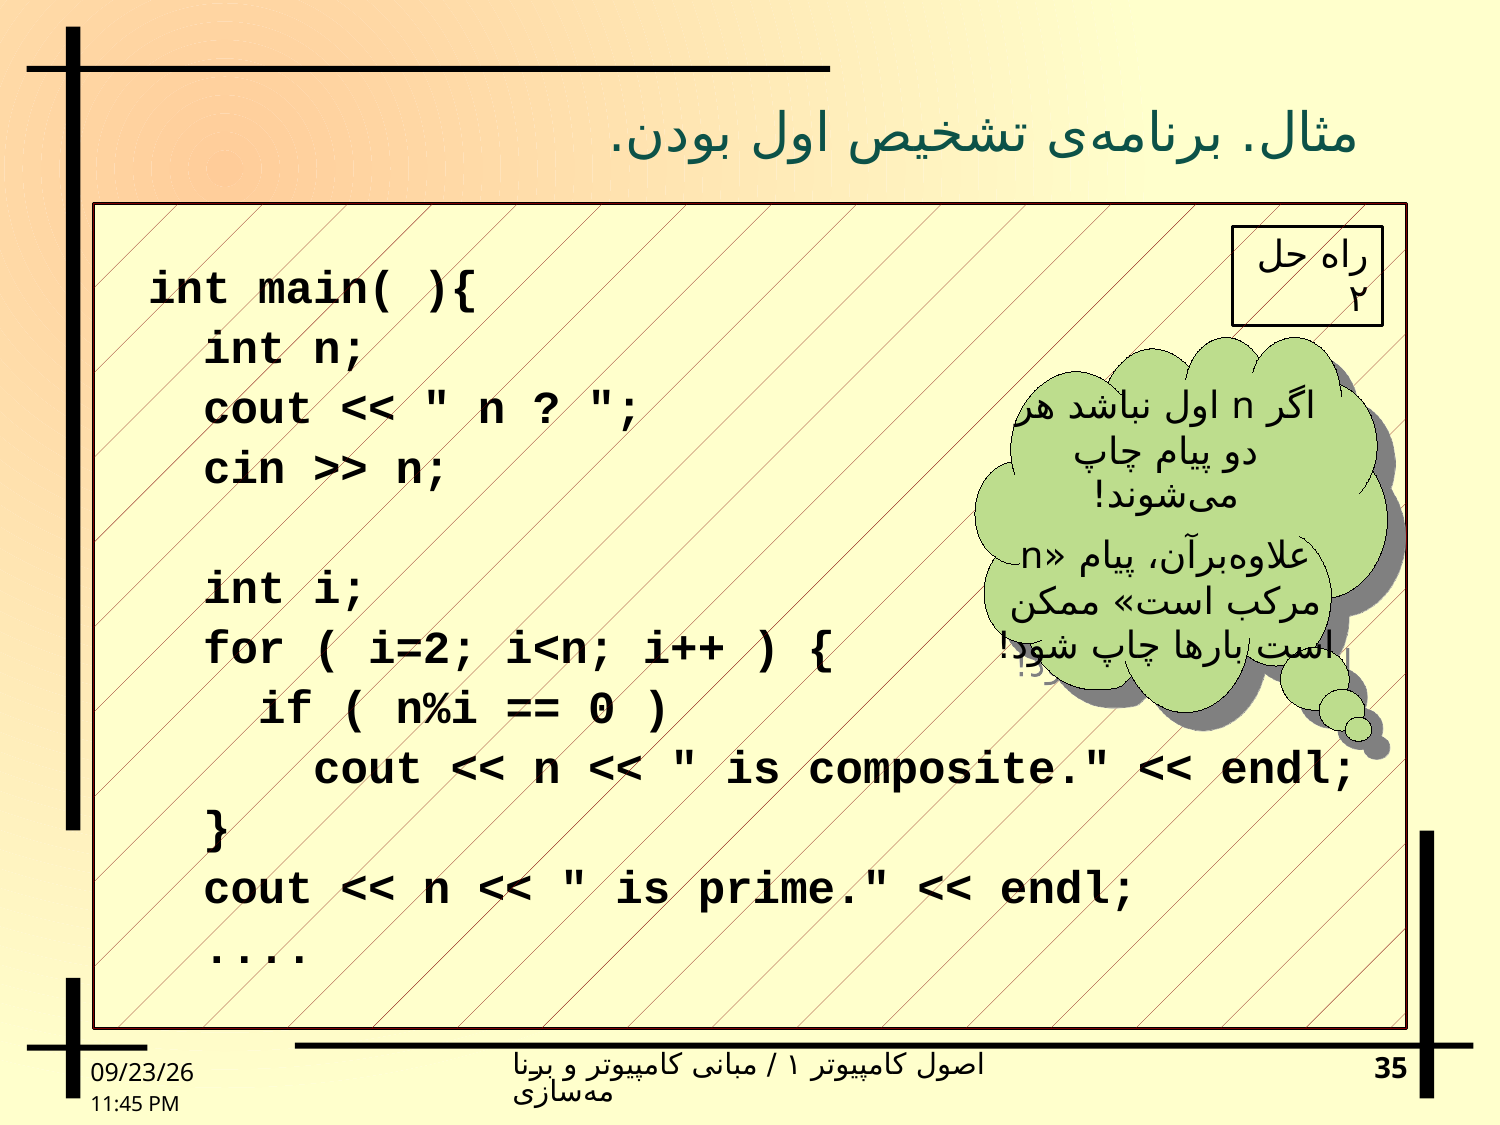

مثال. برنامه‌ی تشخیص اول بودن.
# int main( ){
 int n;
 cout << " n ? ";
 cin >> n;
 int i;
 for ( i=2; i<n; i++ ) {
 if ( n%i == 0 )
 cout << n << " is composite." << endl;
 }
 cout << n << " is prime." << endl;
 ....
راه حل ۲
اگر n اول نباشد هر
دو پیام چاپ می‌شوند!
علاوه‌بر‌آن، پیام «n مرکب است» ممکن است بارها چاپ شود!
اصول کامپیوتر ۱ / مبانی کامپیوتر و برنامه‌سازی
35